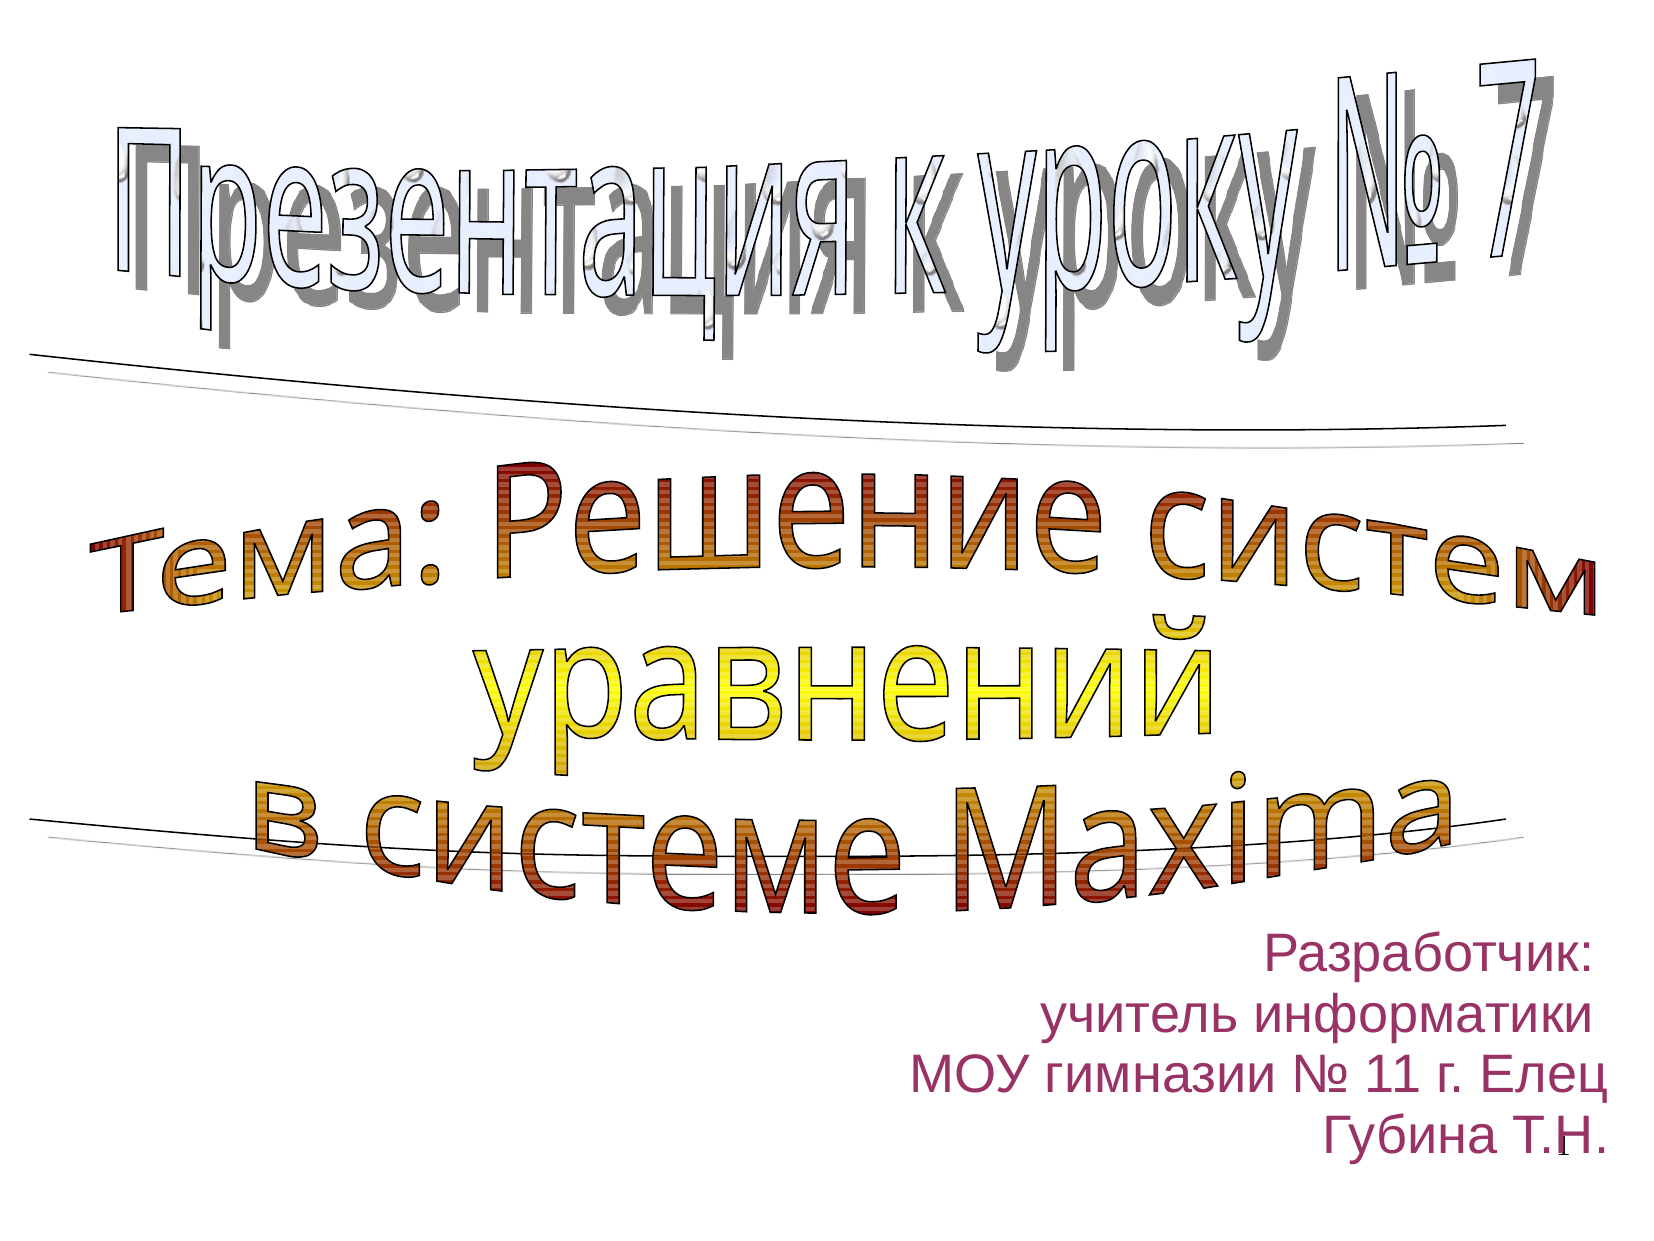

Презентация к уроку № 7
Тема: Решение систем
уравнений
в системе Maxima
Разработчик:
учитель информатики
МОУ гимназии № 11 г. Елец
Губина Т.Н.
1